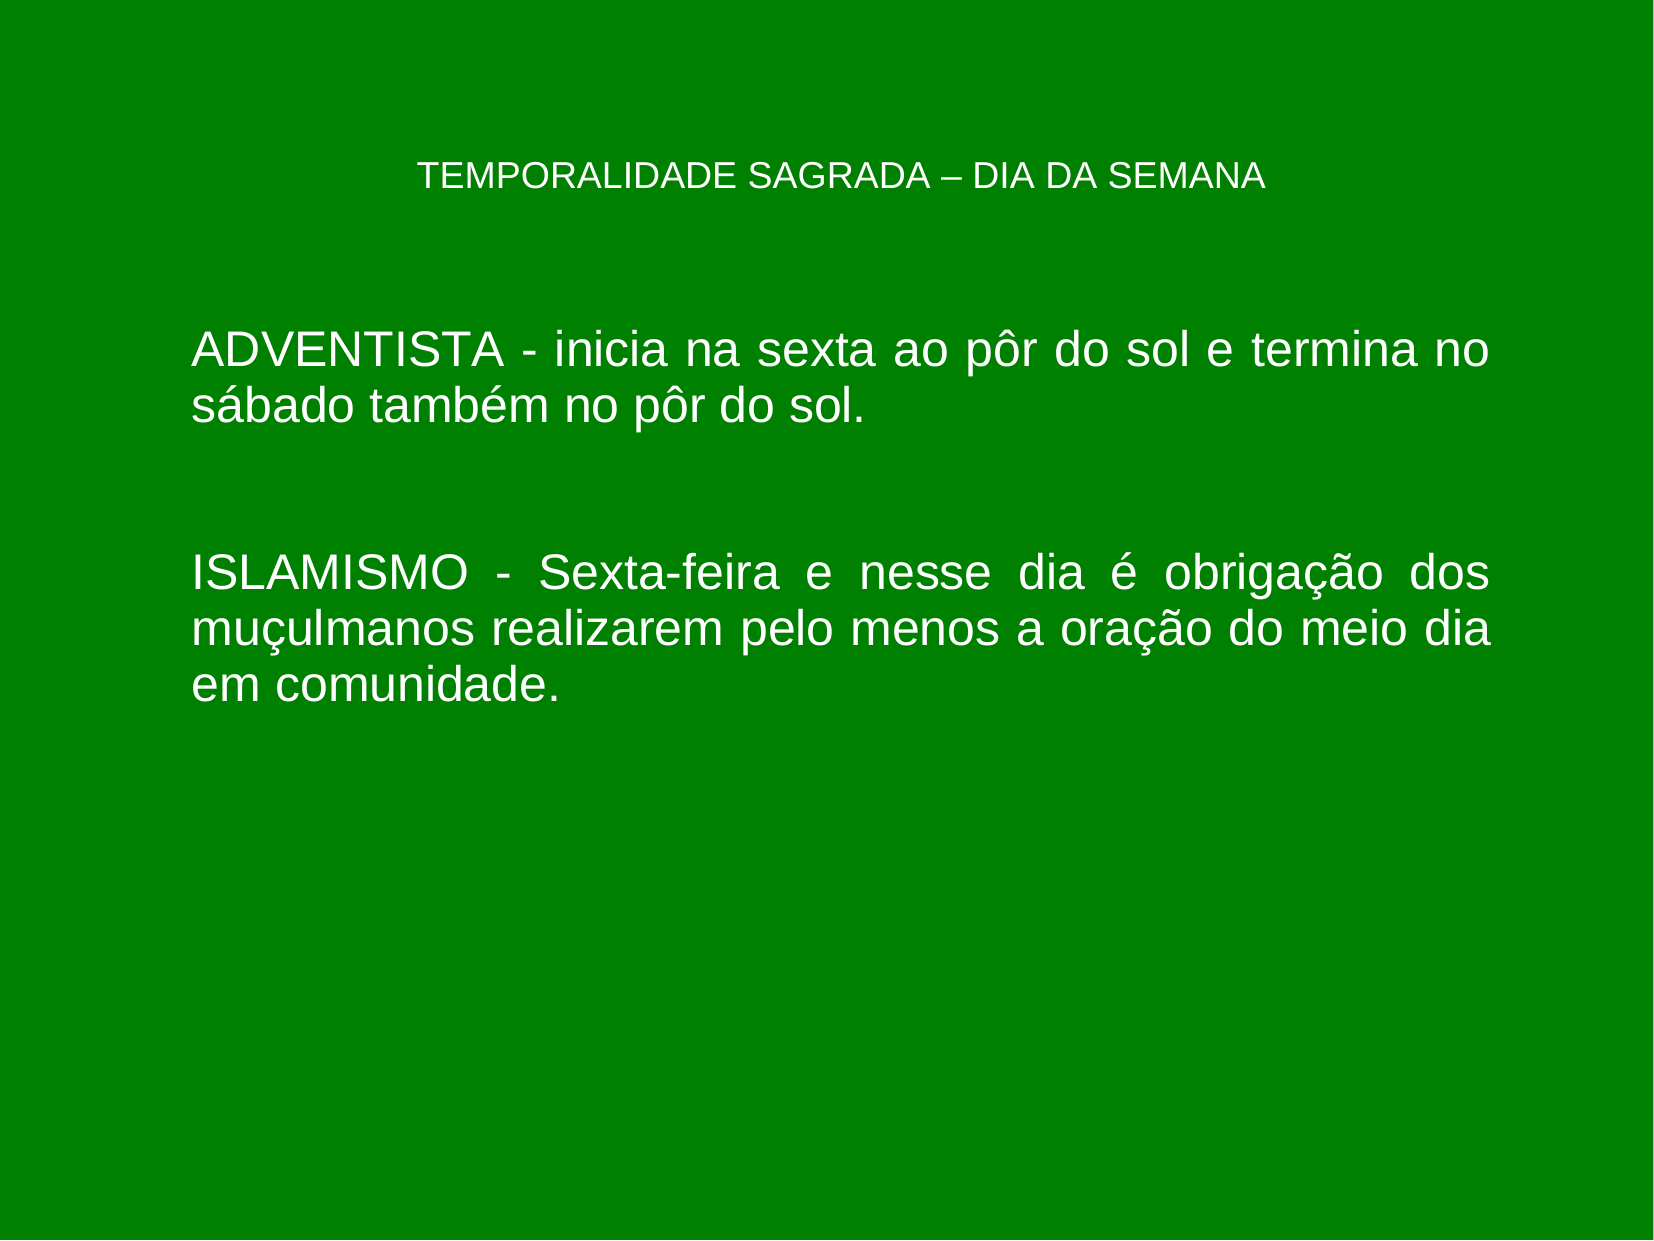

TEMPORALIDADE SAGRADA – DIA DA SEMANA
ADVENTISTA - inicia na sexta ao pôr do sol e termina no sábado também no pôr do sol.
ISLAMISMO - Sexta-feira e nesse dia é obrigação dos muçulmanos realizarem pelo menos a oração do meio dia em comunidade.